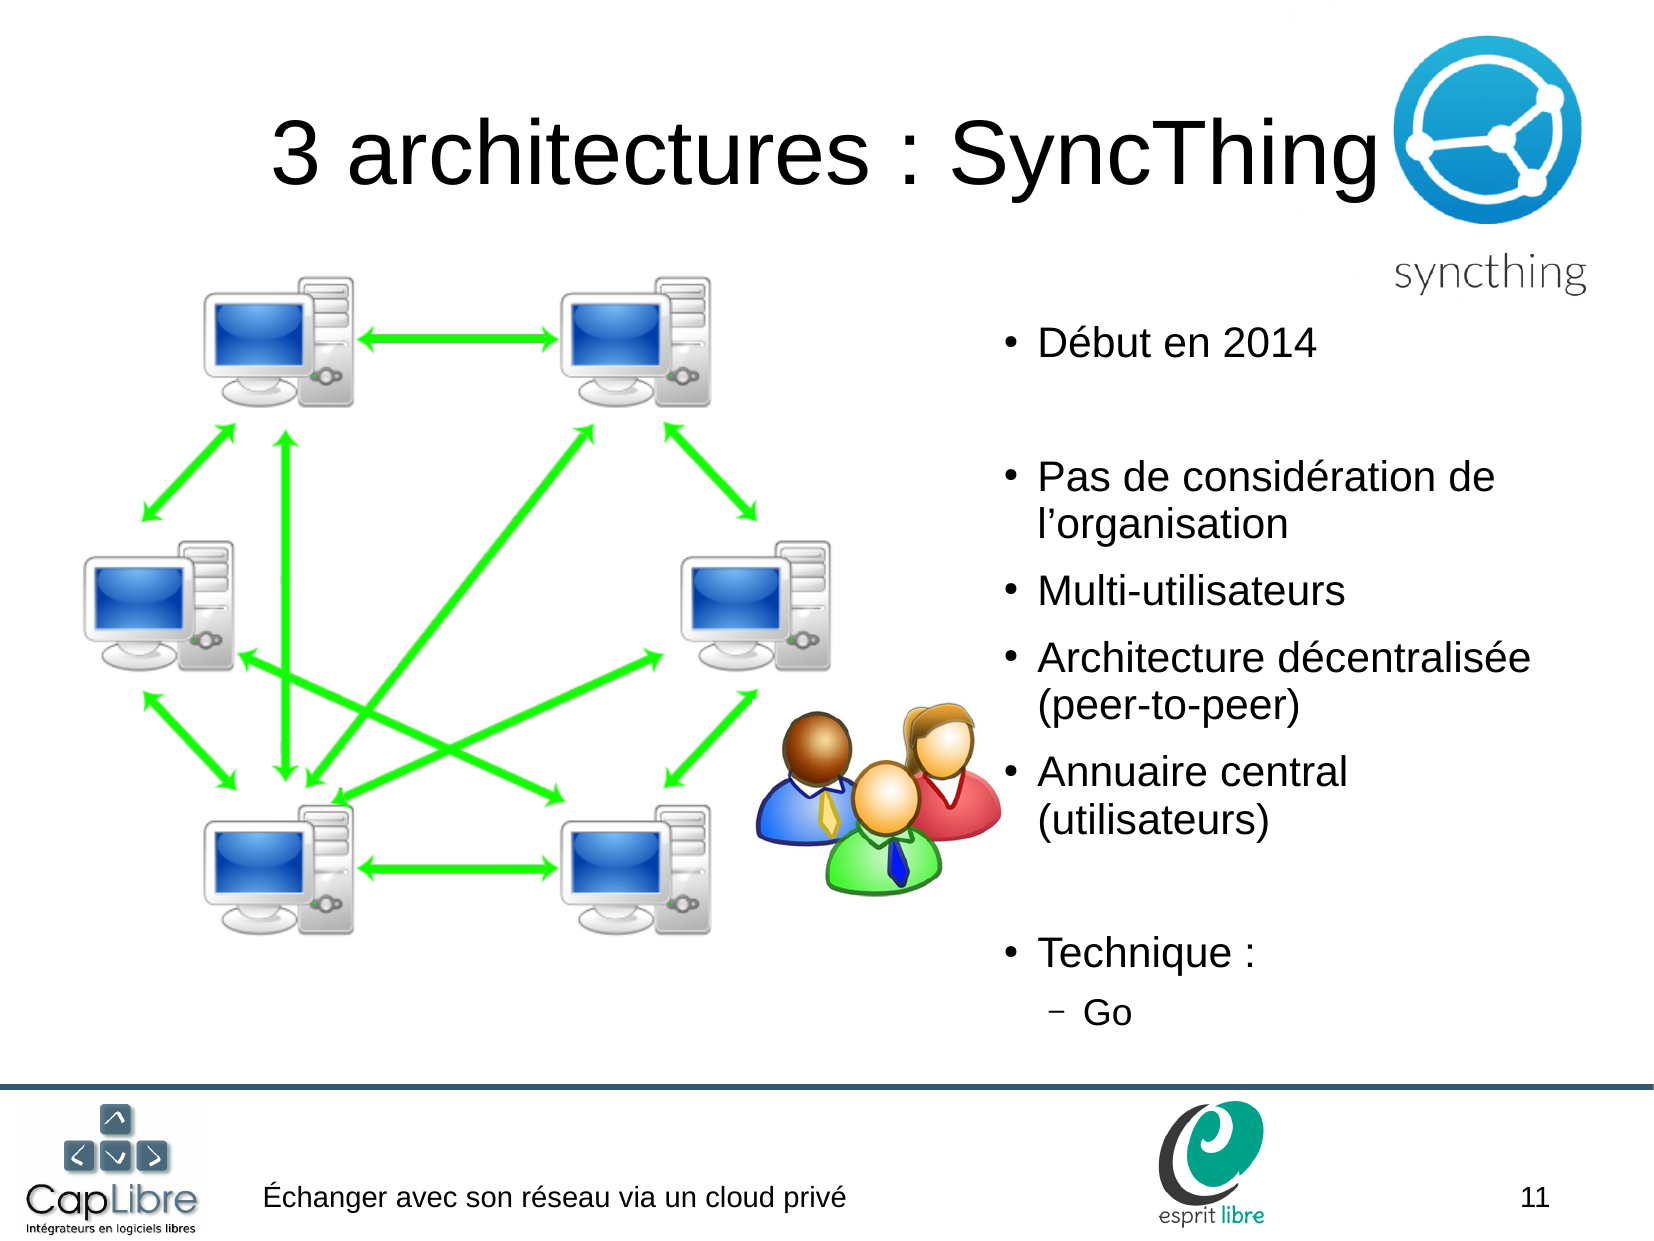

# 3 architectures : SyncThing
Début en 2014
Pas de considération de l’organisation
Multi-utilisateurs
Architecture décentralisée (peer-to-peer)
Annuaire central (utilisateurs)
Technique :
Go
Échanger avec son réseau via un cloud privé